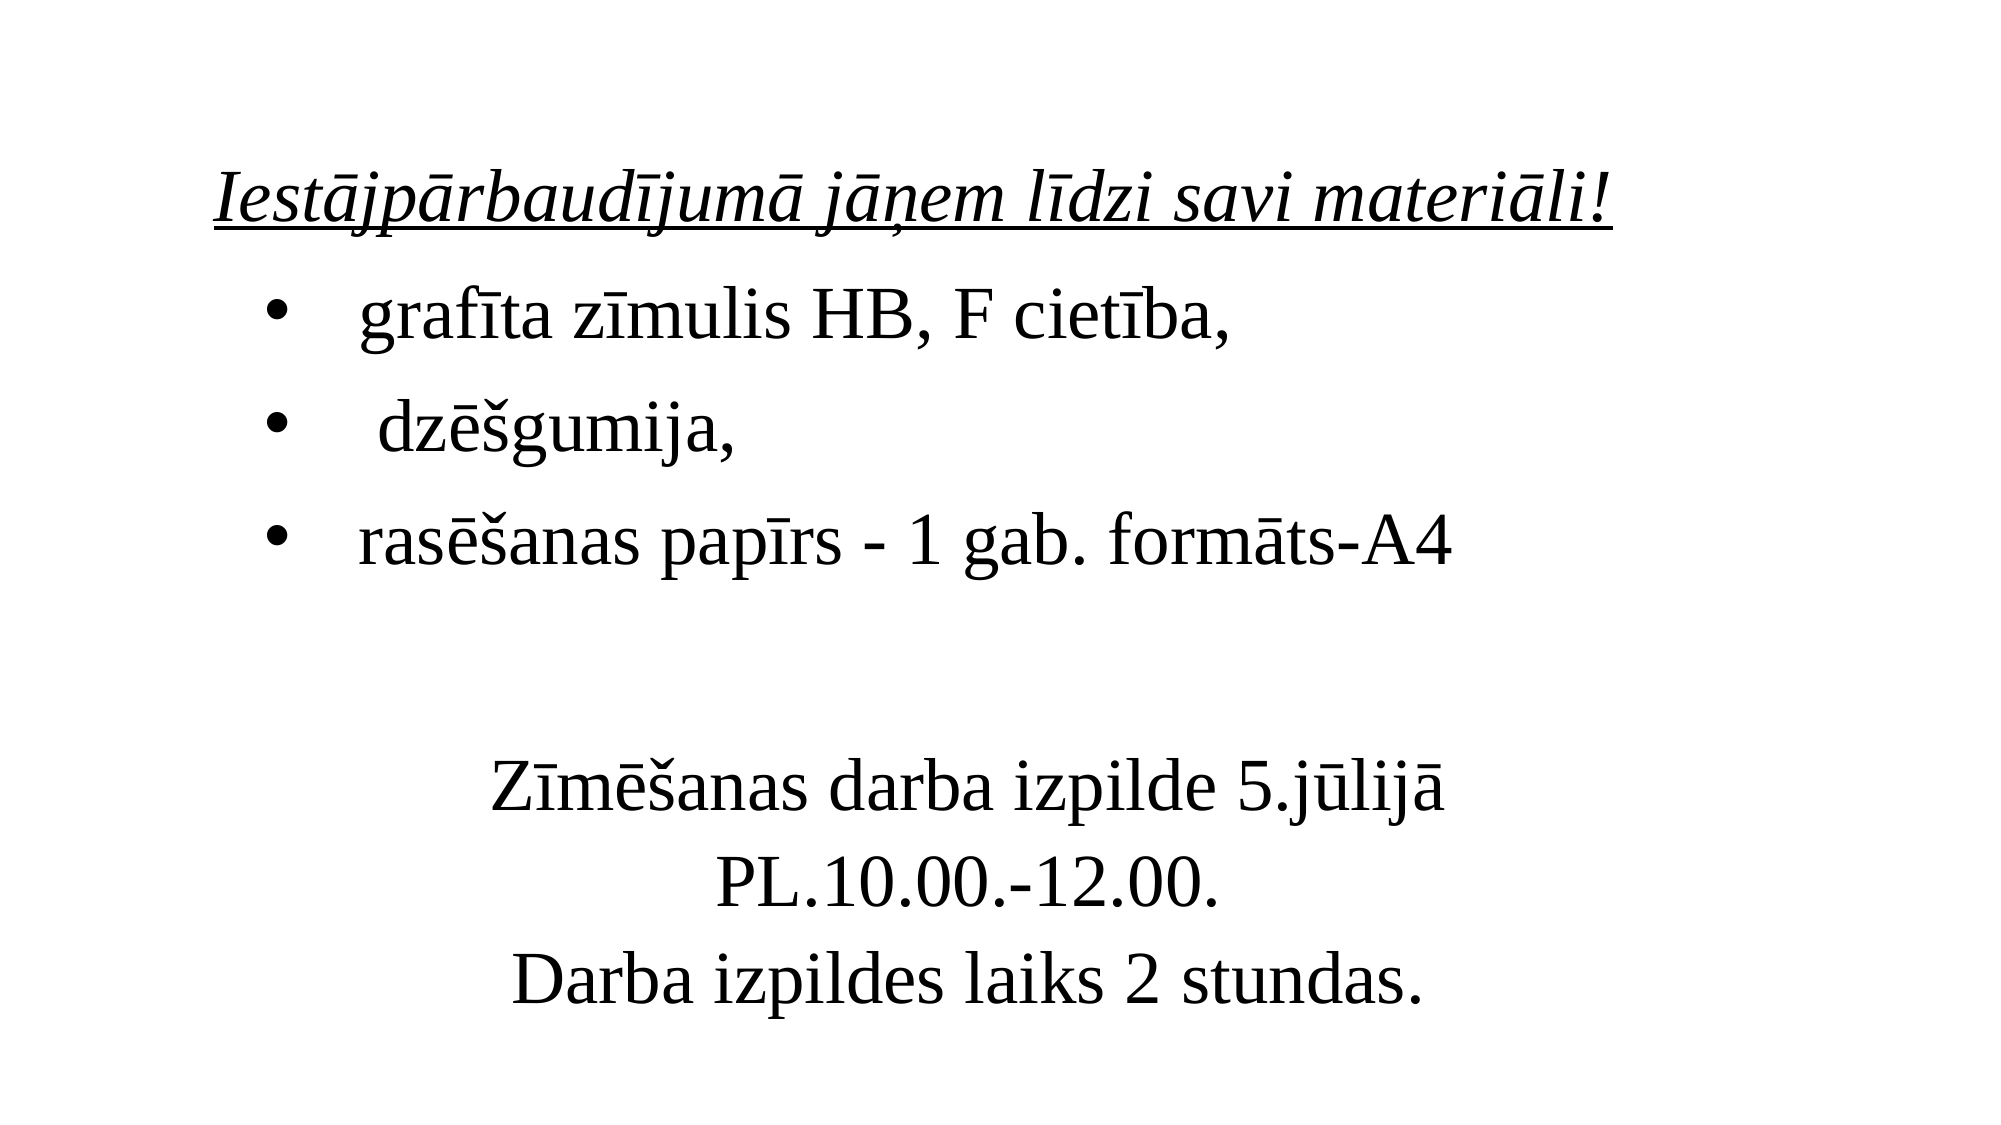

Iestājpārbaudījumā jāņem līdzi savi materiāli!
grafīta zīmulis HB, F cietība,
 dzēšgumija,
rasēšanas papīrs - 1 gab. formāts-A4
Zīmēšanas darba izpilde 5.jūlijā PL.10.00.-12.00.
Darba izpildes laiks 2 stundas.